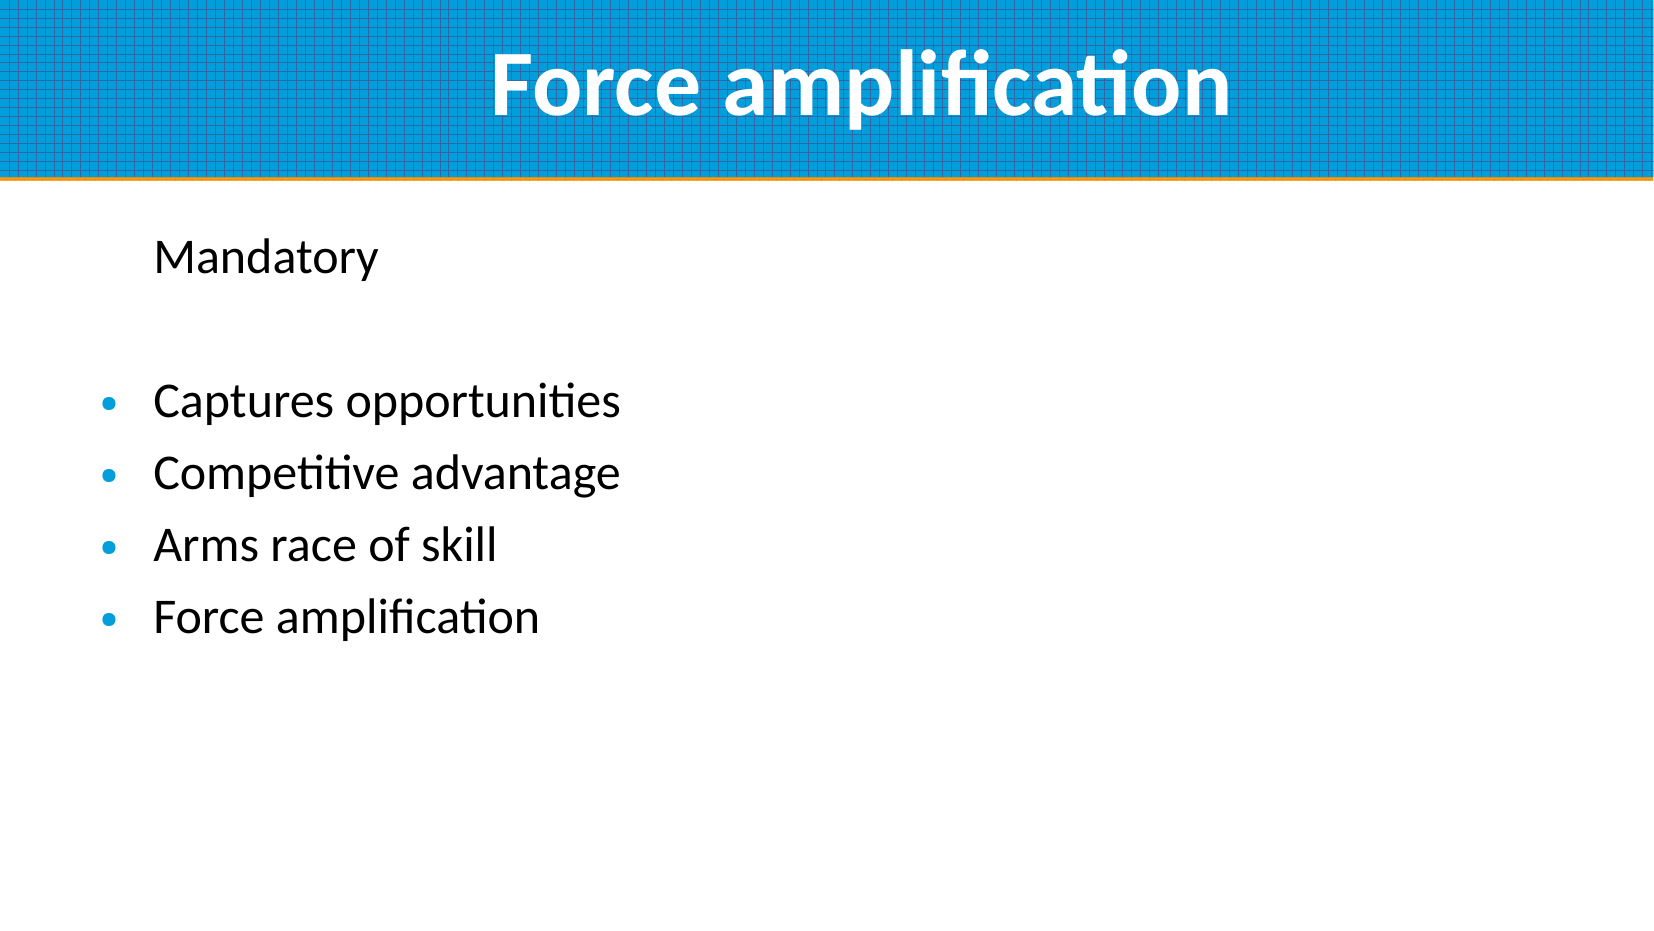

# Force amplification
Mandatory
Captures opportunities
Competitive advantage
Arms race of skill
Force amplification